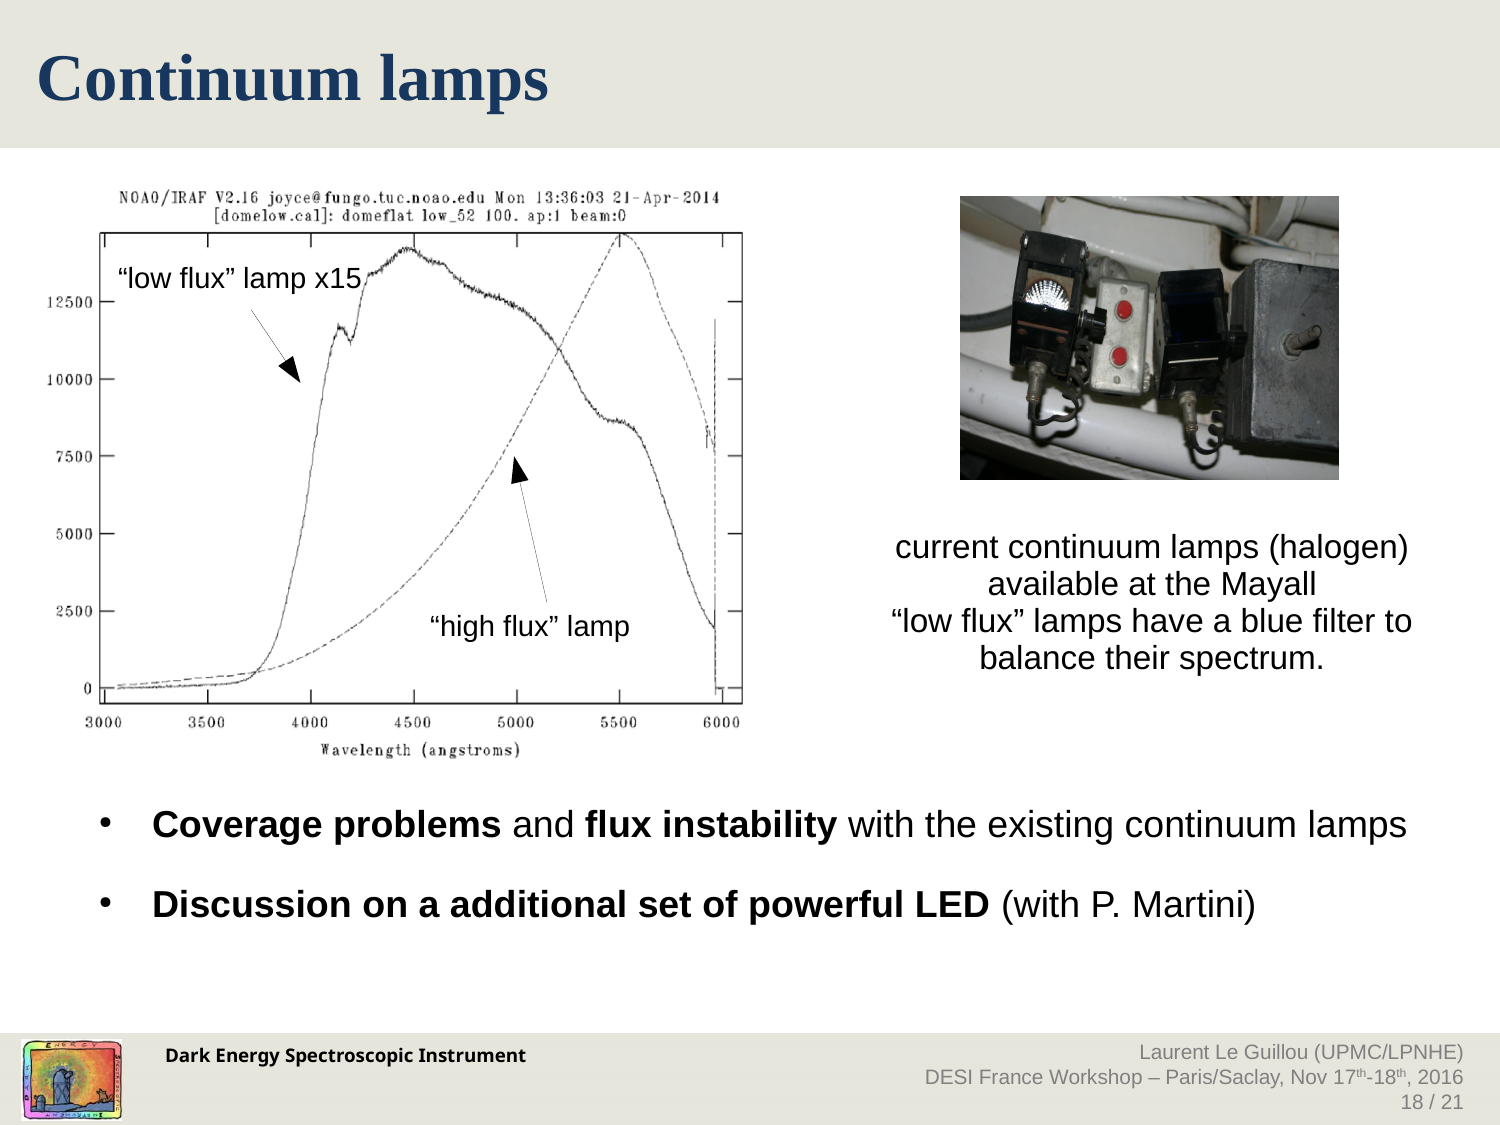

# Continuum lamps
“low flux” lamp x15
“high flux” lamp
current continuum lamps (halogen) available at the Mayall
“low flux” lamps have a blue filter to balance their spectrum.
Coverage problems and flux instability with the existing continuum lamps
Discussion on a additional set of powerful LED (with P. Martini)